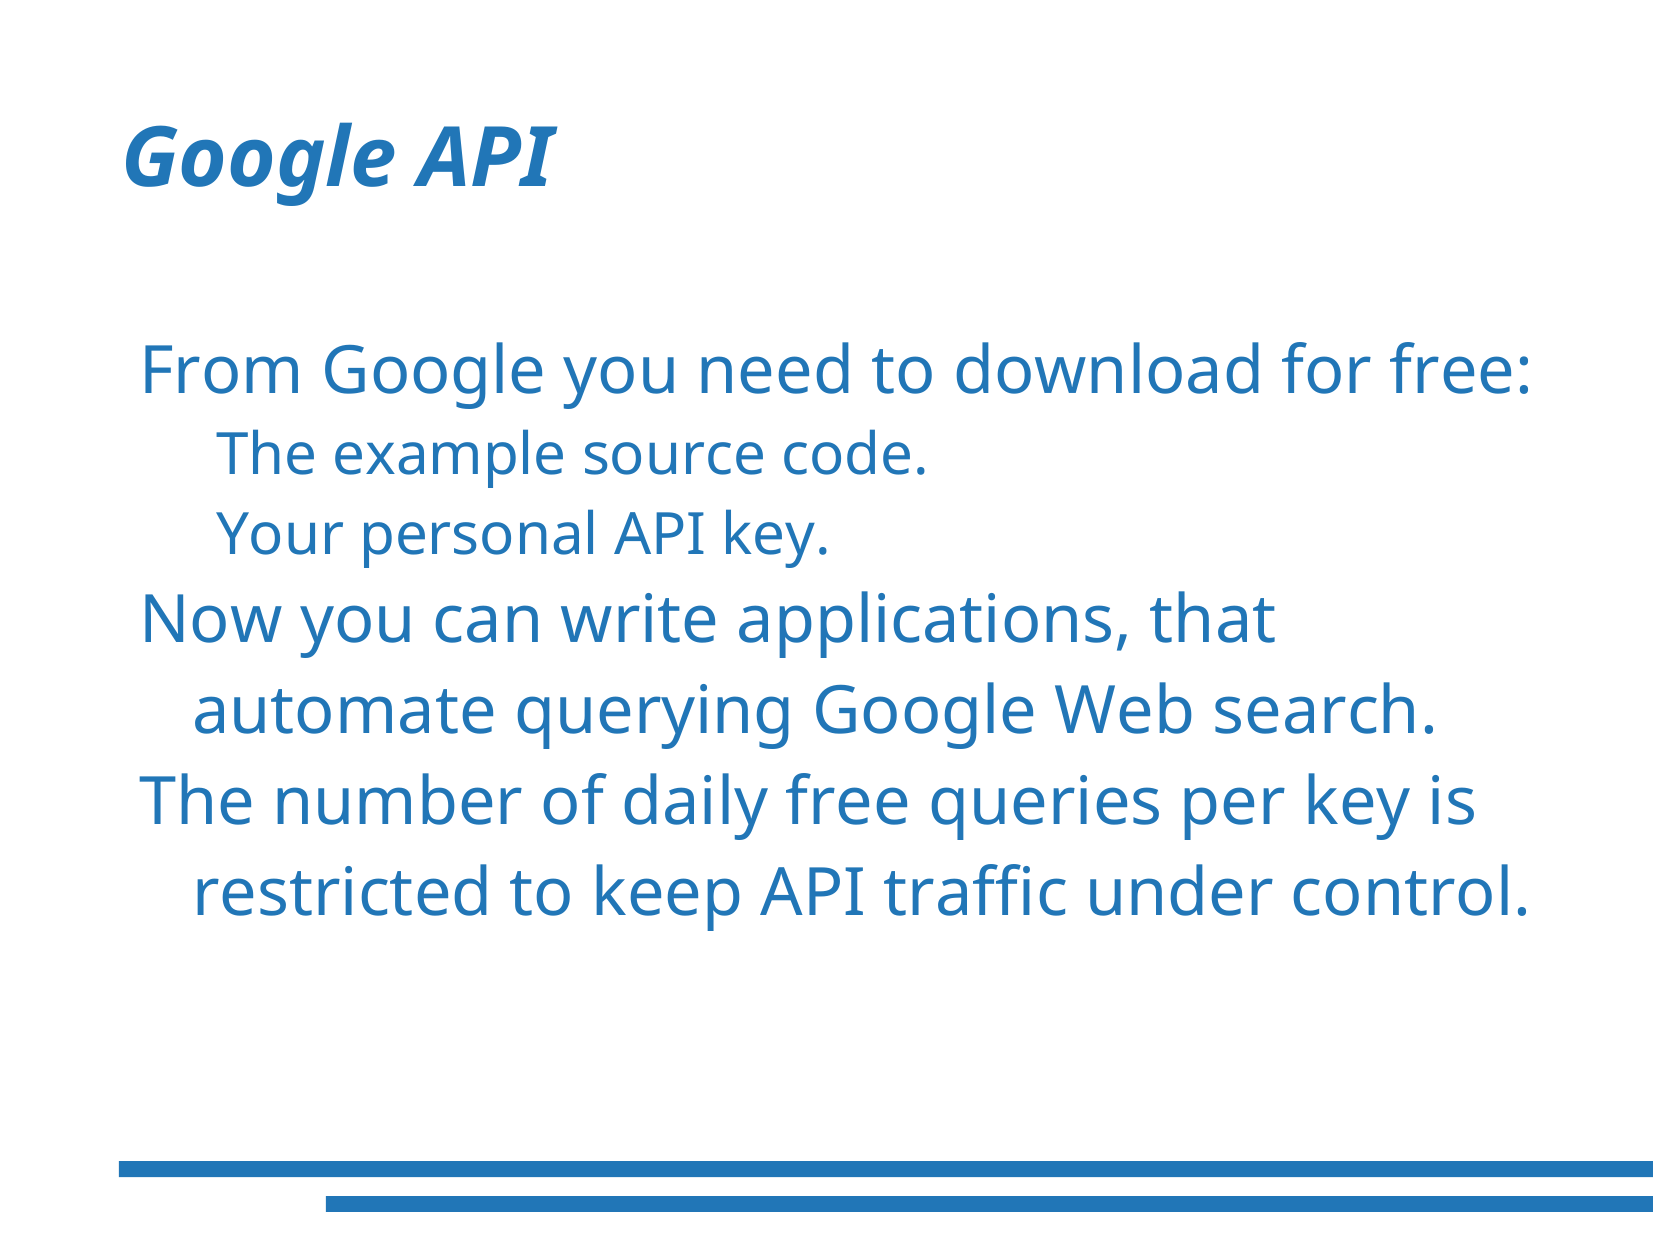

# Google API
From Google you need to download for free:
The example source code.
Your personal API key.
Now you can write applications, that automate querying Google Web search.
The number of daily free queries per key is restricted to keep API traffic under control.